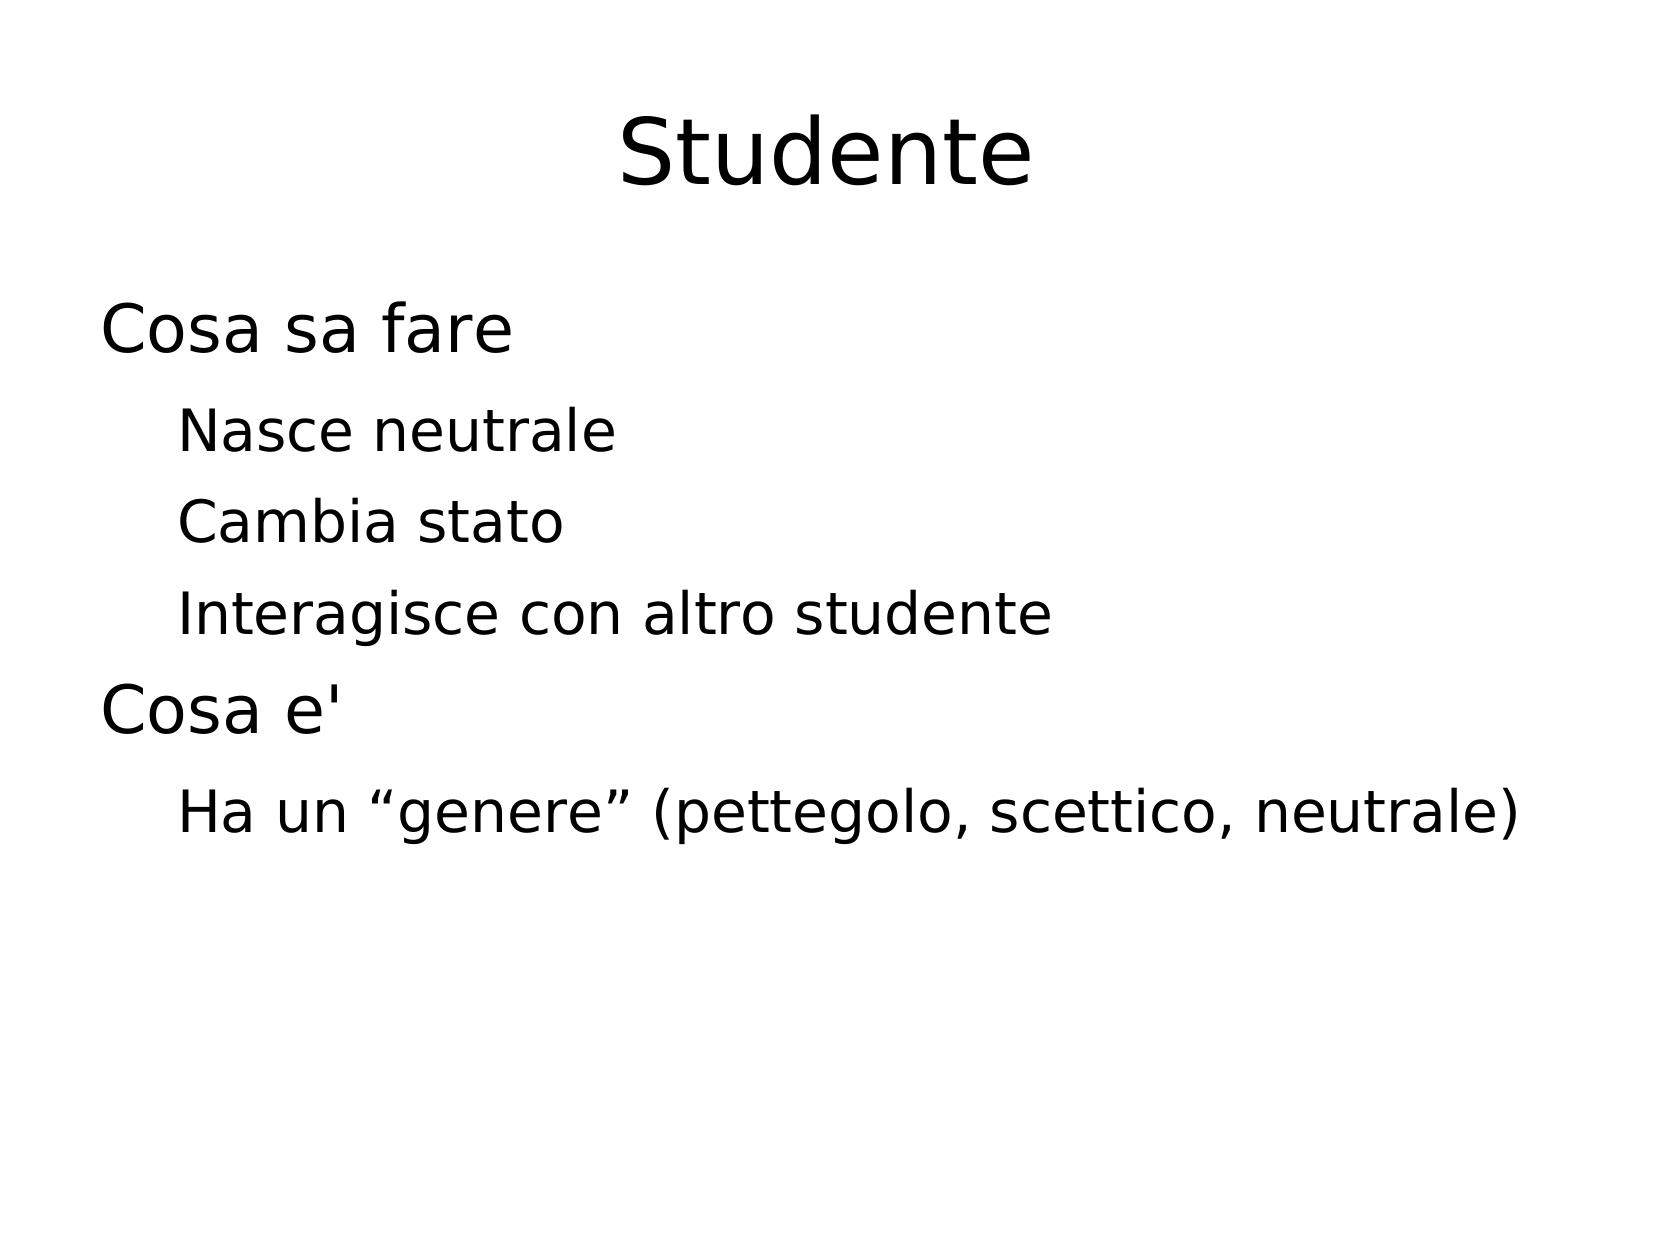

# Studente
Cosa sa fare
Nasce neutrale
Cambia stato
Interagisce con altro studente
Cosa e'
Ha un “genere” (pettegolo, scettico, neutrale)